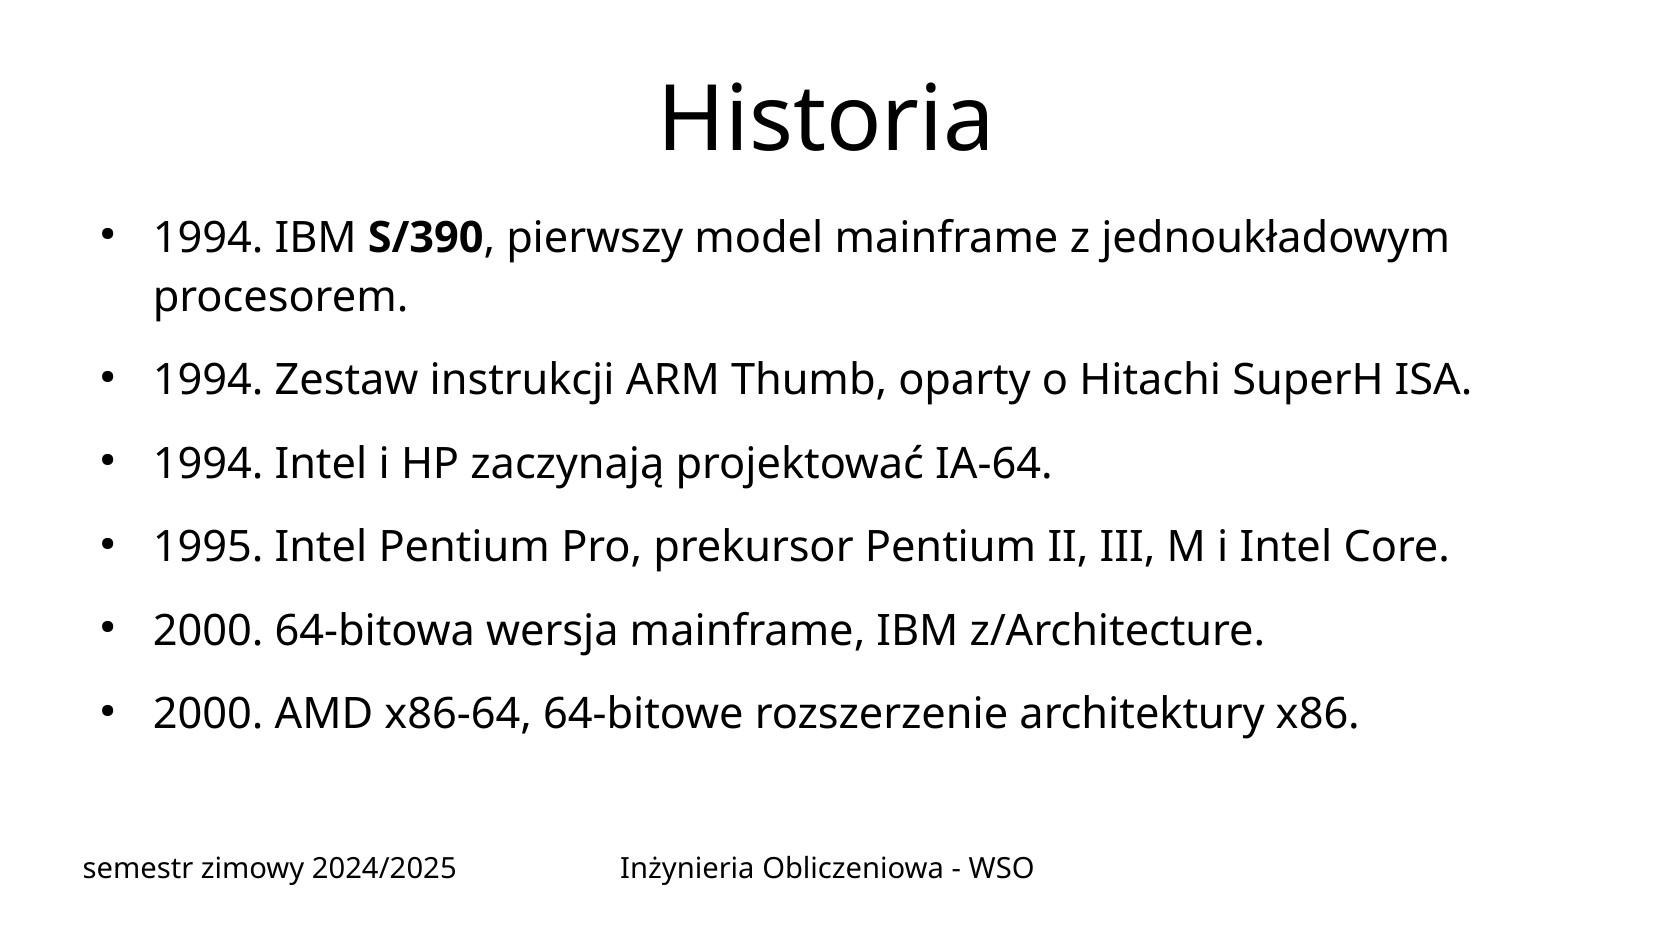

# Historia
1994. IBM S/390, pierwszy model mainframe z jednoukładowym procesorem.
1994. Zestaw instrukcji ARM Thumb, oparty o Hitachi SuperH ISA.
1994. Intel i HP zaczynają projektować IA-64.
1995. Intel Pentium Pro, prekursor Pentium II, III, M i Intel Core.
2000. 64-bitowa wersja mainframe, IBM z/Architecture.
2000. AMD x86-64, 64-bitowe rozszerzenie architektury x86.
semestr zimowy 2024/2025
Inżynieria Obliczeniowa - WSO